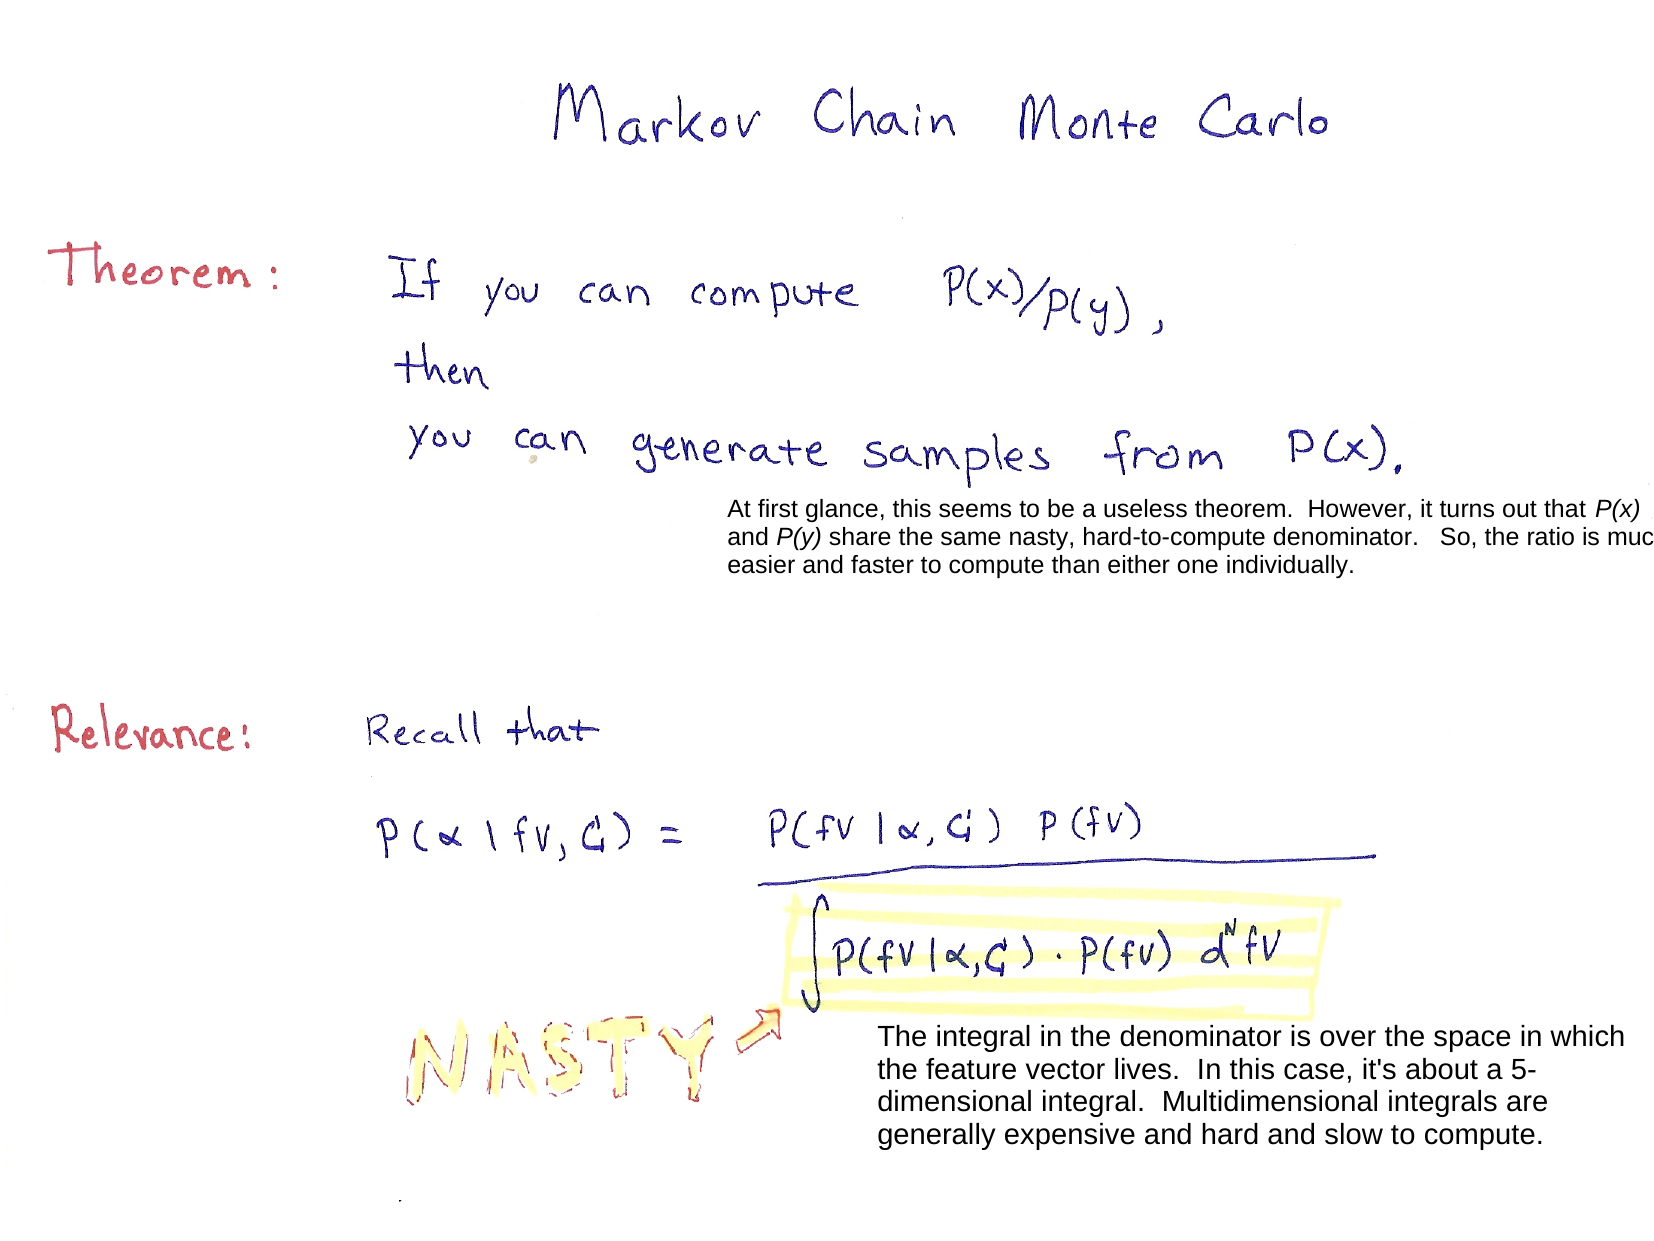

At first glance, this seems to be a useless theorem. However, it turns out that P(x) and P(y) share the same nasty, hard-to-compute denominator. So, the ratio is much easier and faster to compute than either one individually.
The integral in the denominator is over the space in which the feature vector lives. In this case, it's about a 5-dimensional integral. Multidimensional integrals are generally expensive and hard and slow to compute.